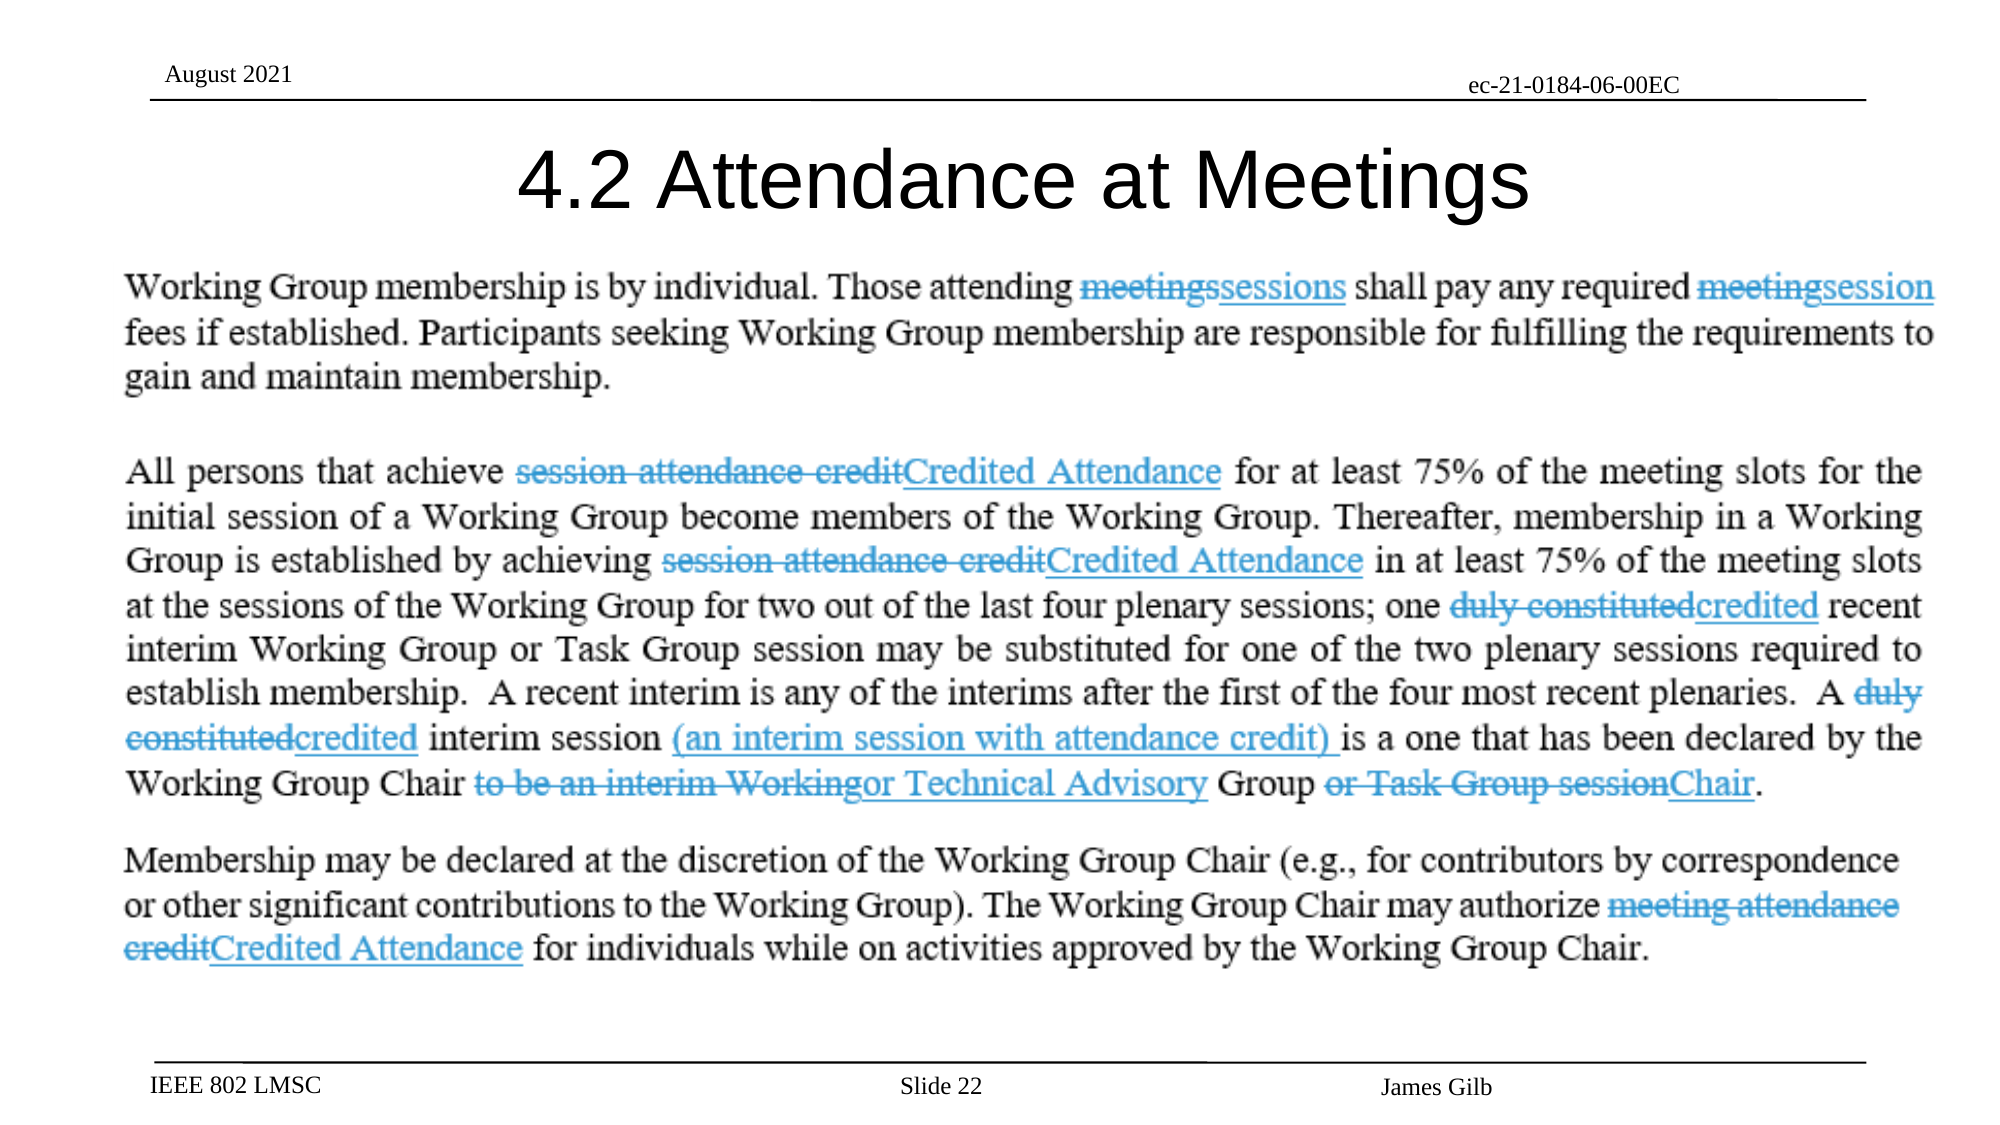

# 4.2 Attendance at Meetings
Slide 21